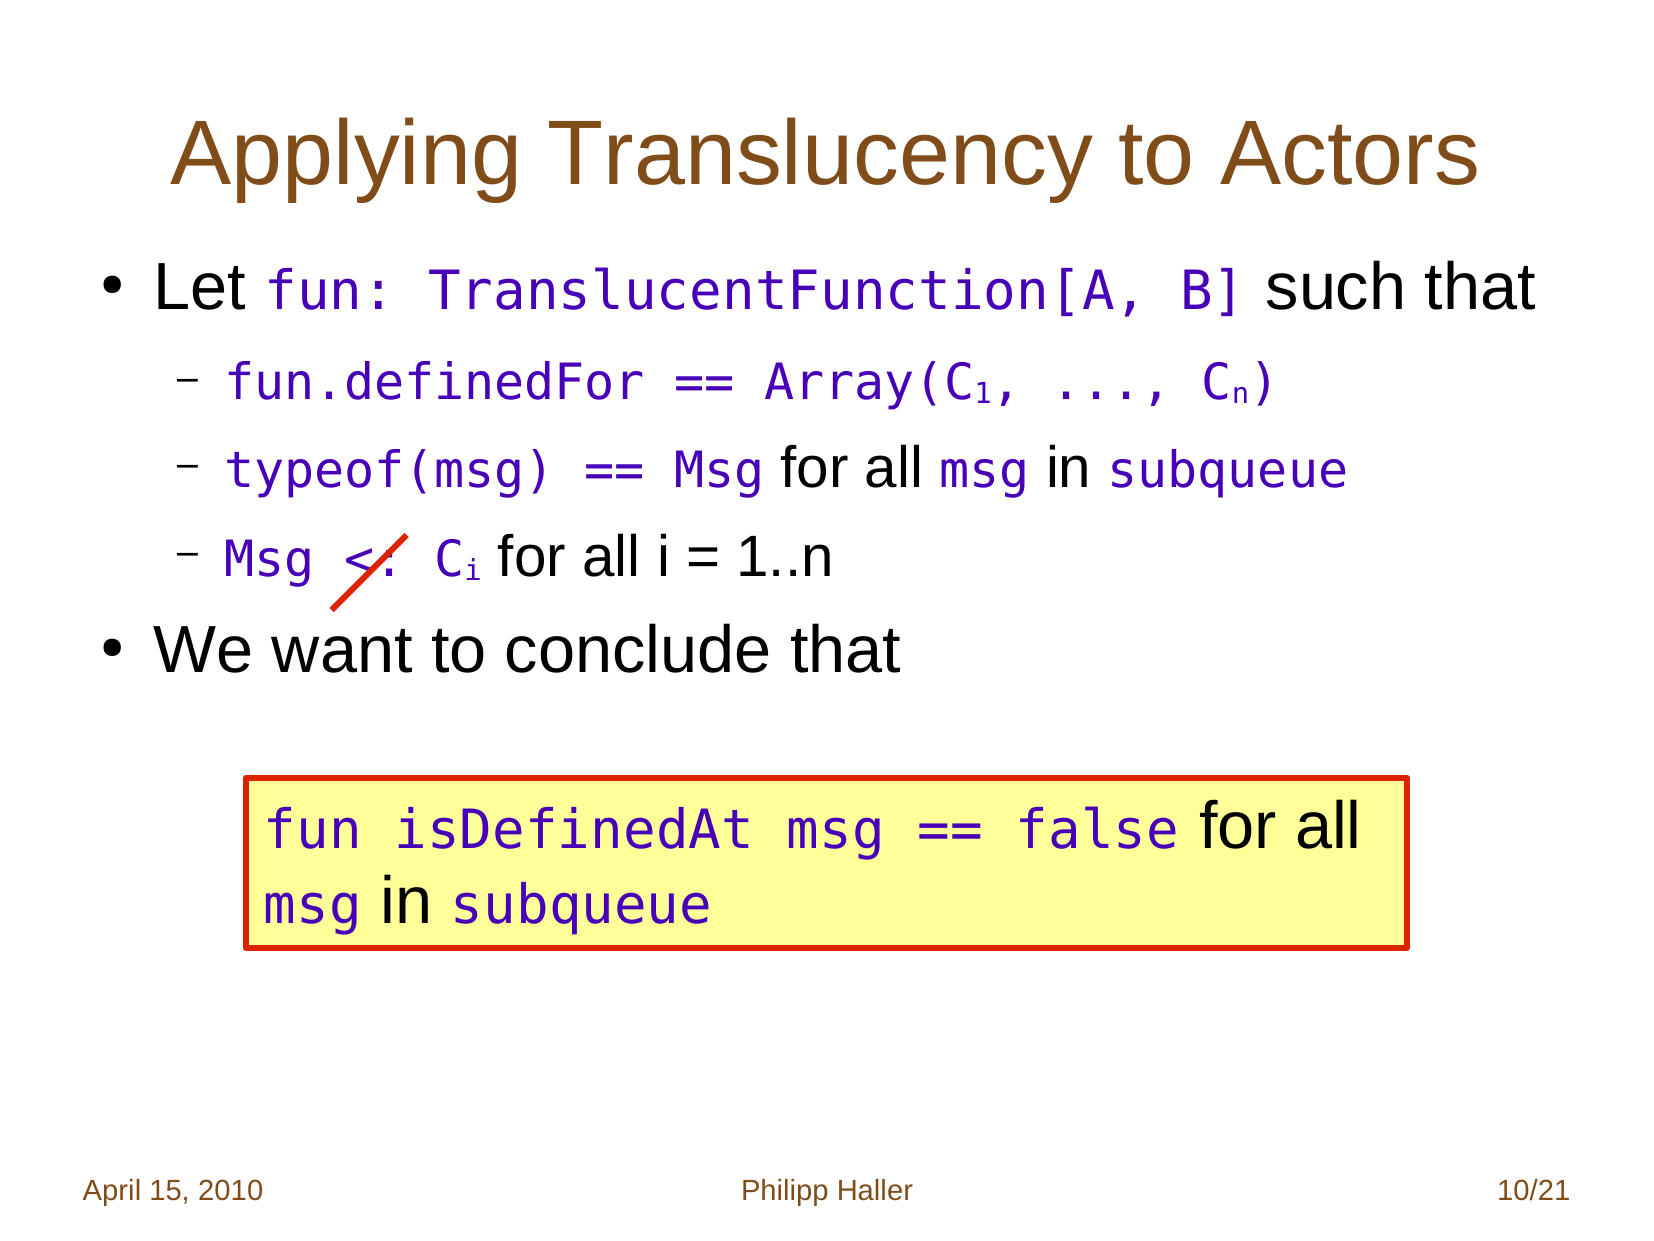

# Applying Translucency to Actors
Let fun: TranslucentFunction[A, B] such that
fun.definedFor == Array(C1, ..., Cn)
typeof(msg) == Msg for all msg in subqueue
Msg <: Ci for all i = 1..n
We want to conclude that
fun isDefinedAt msg == false for all msg in subqueue
April 15, 2010
Translucent Functions
10